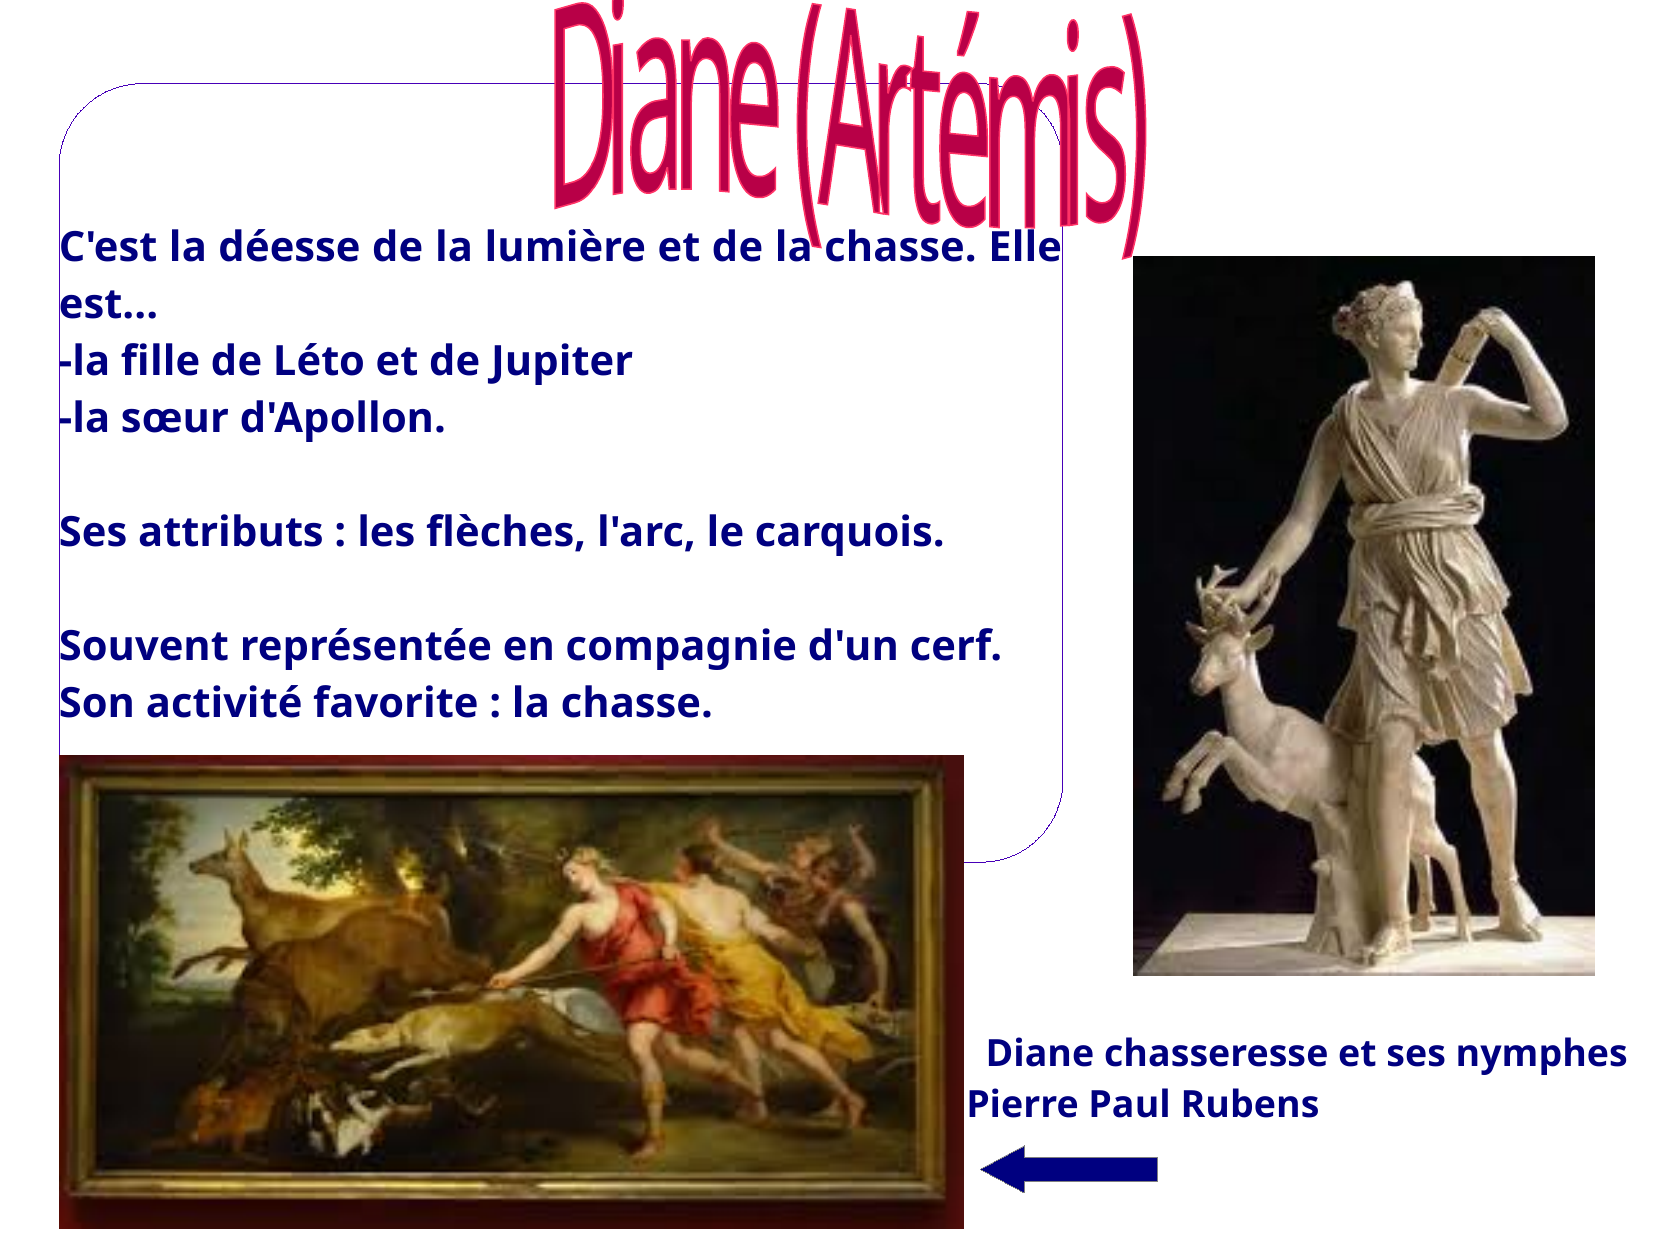

Diane (Artémis)
# C'est la déesse de la lumière et de la chasse. Elle est...
-la fille de Léto et de Jupiter
-la sœur d'Apollon.
Ses attributs : les flèches, l'arc, le carquois.
Souvent représentée en compagnie d'un cerf.
Son activité favorite : la chasse.
 Diane chasseresse et ses nymphes
Pierre Paul Rubens